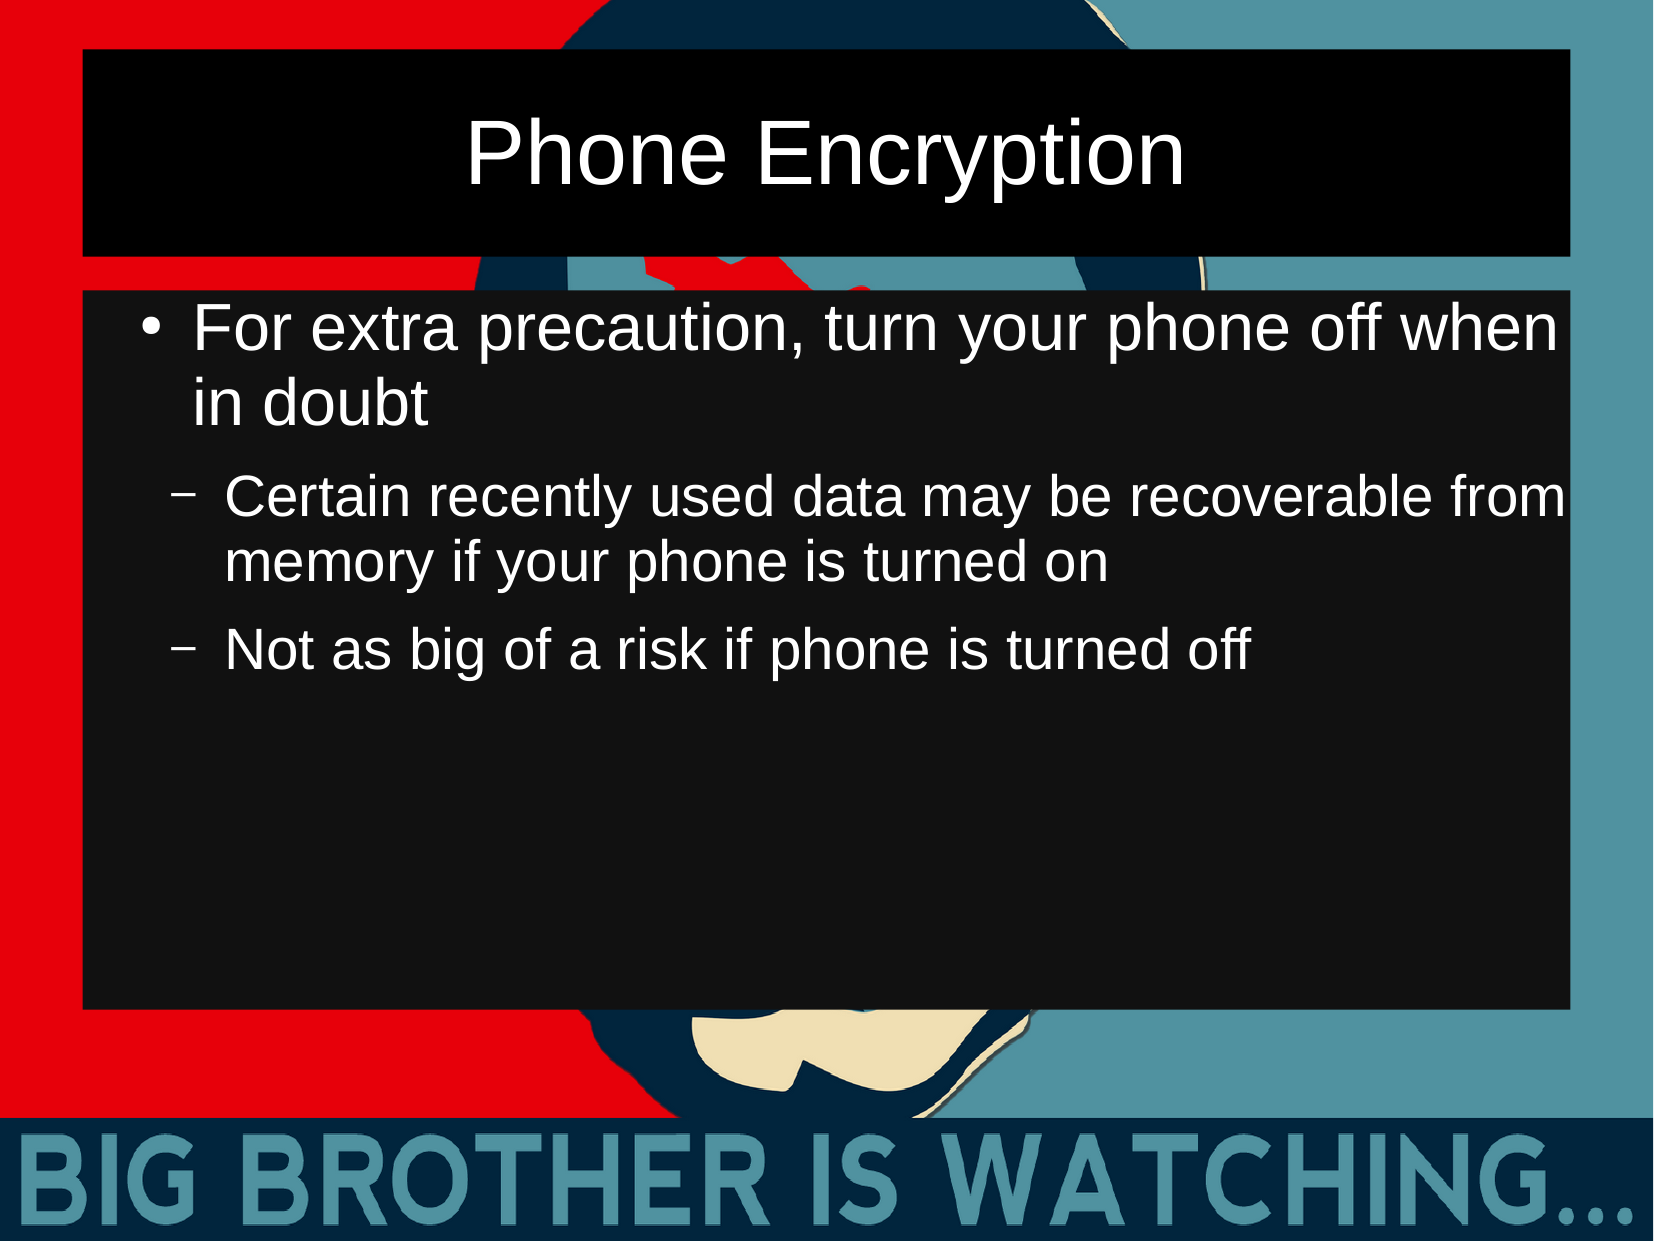

# Phone Encryption
For extra precaution, turn your phone off when in doubt
Certain recently used data may be recoverable from memory if your phone is turned on
Not as big of a risk if phone is turned off